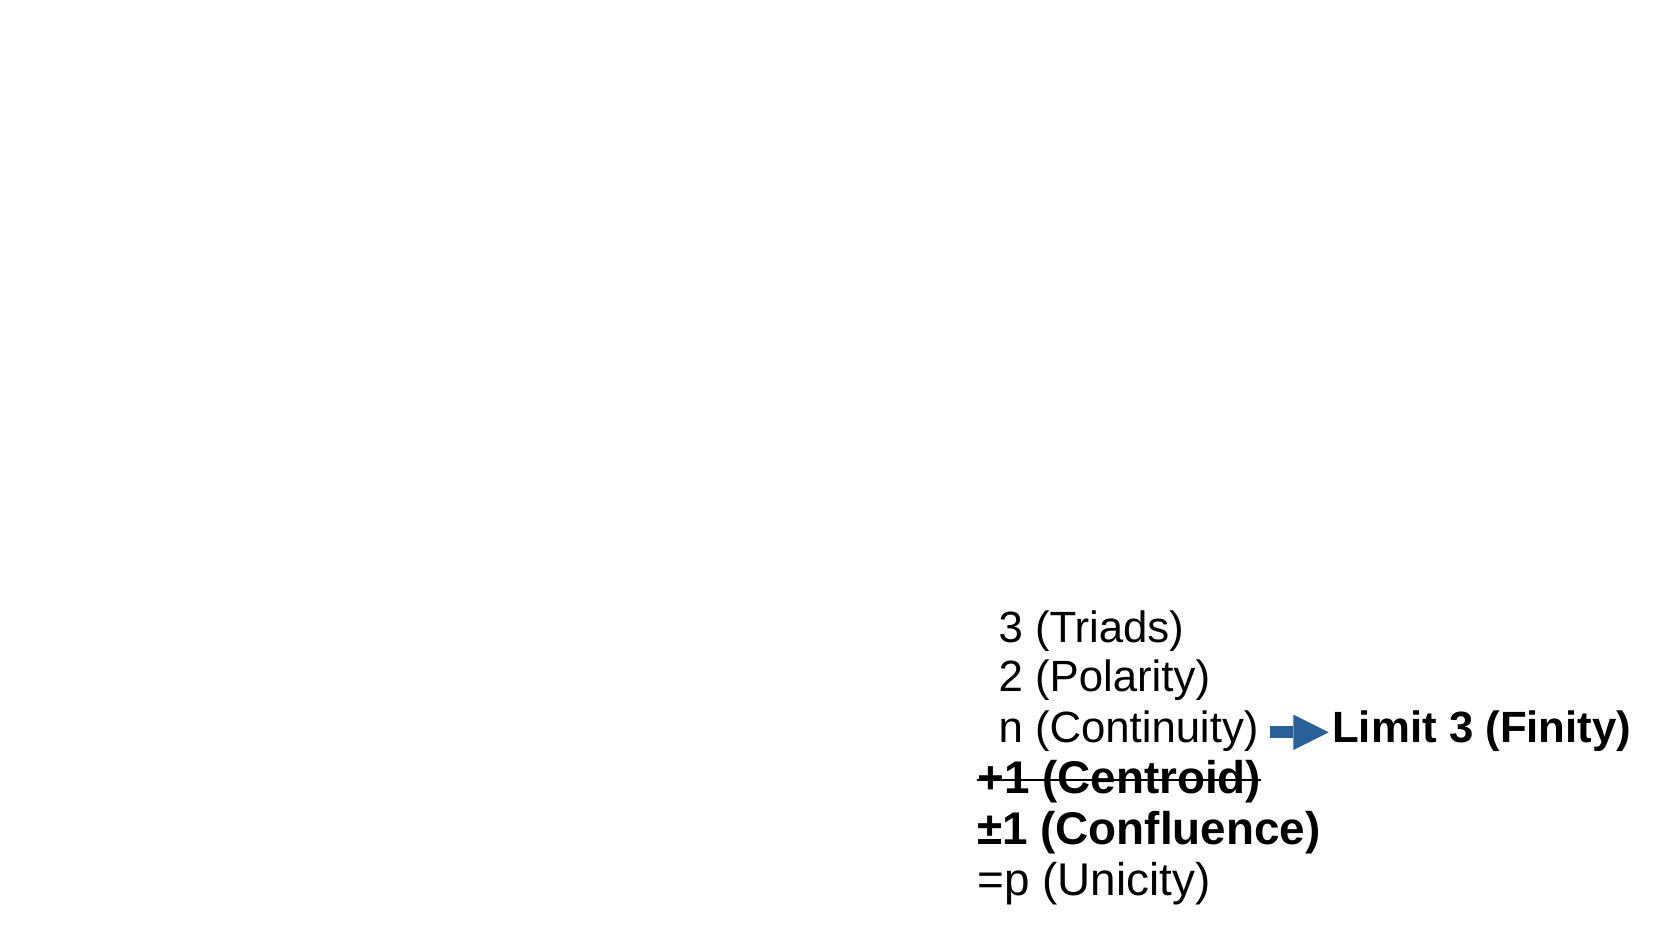

3 (Triads)
 2 (Polarity)
 n (Continuity) Limit 3 (Finity) +1 (Centroid)
 ±1 (Confluence)
 =p (Unicity)